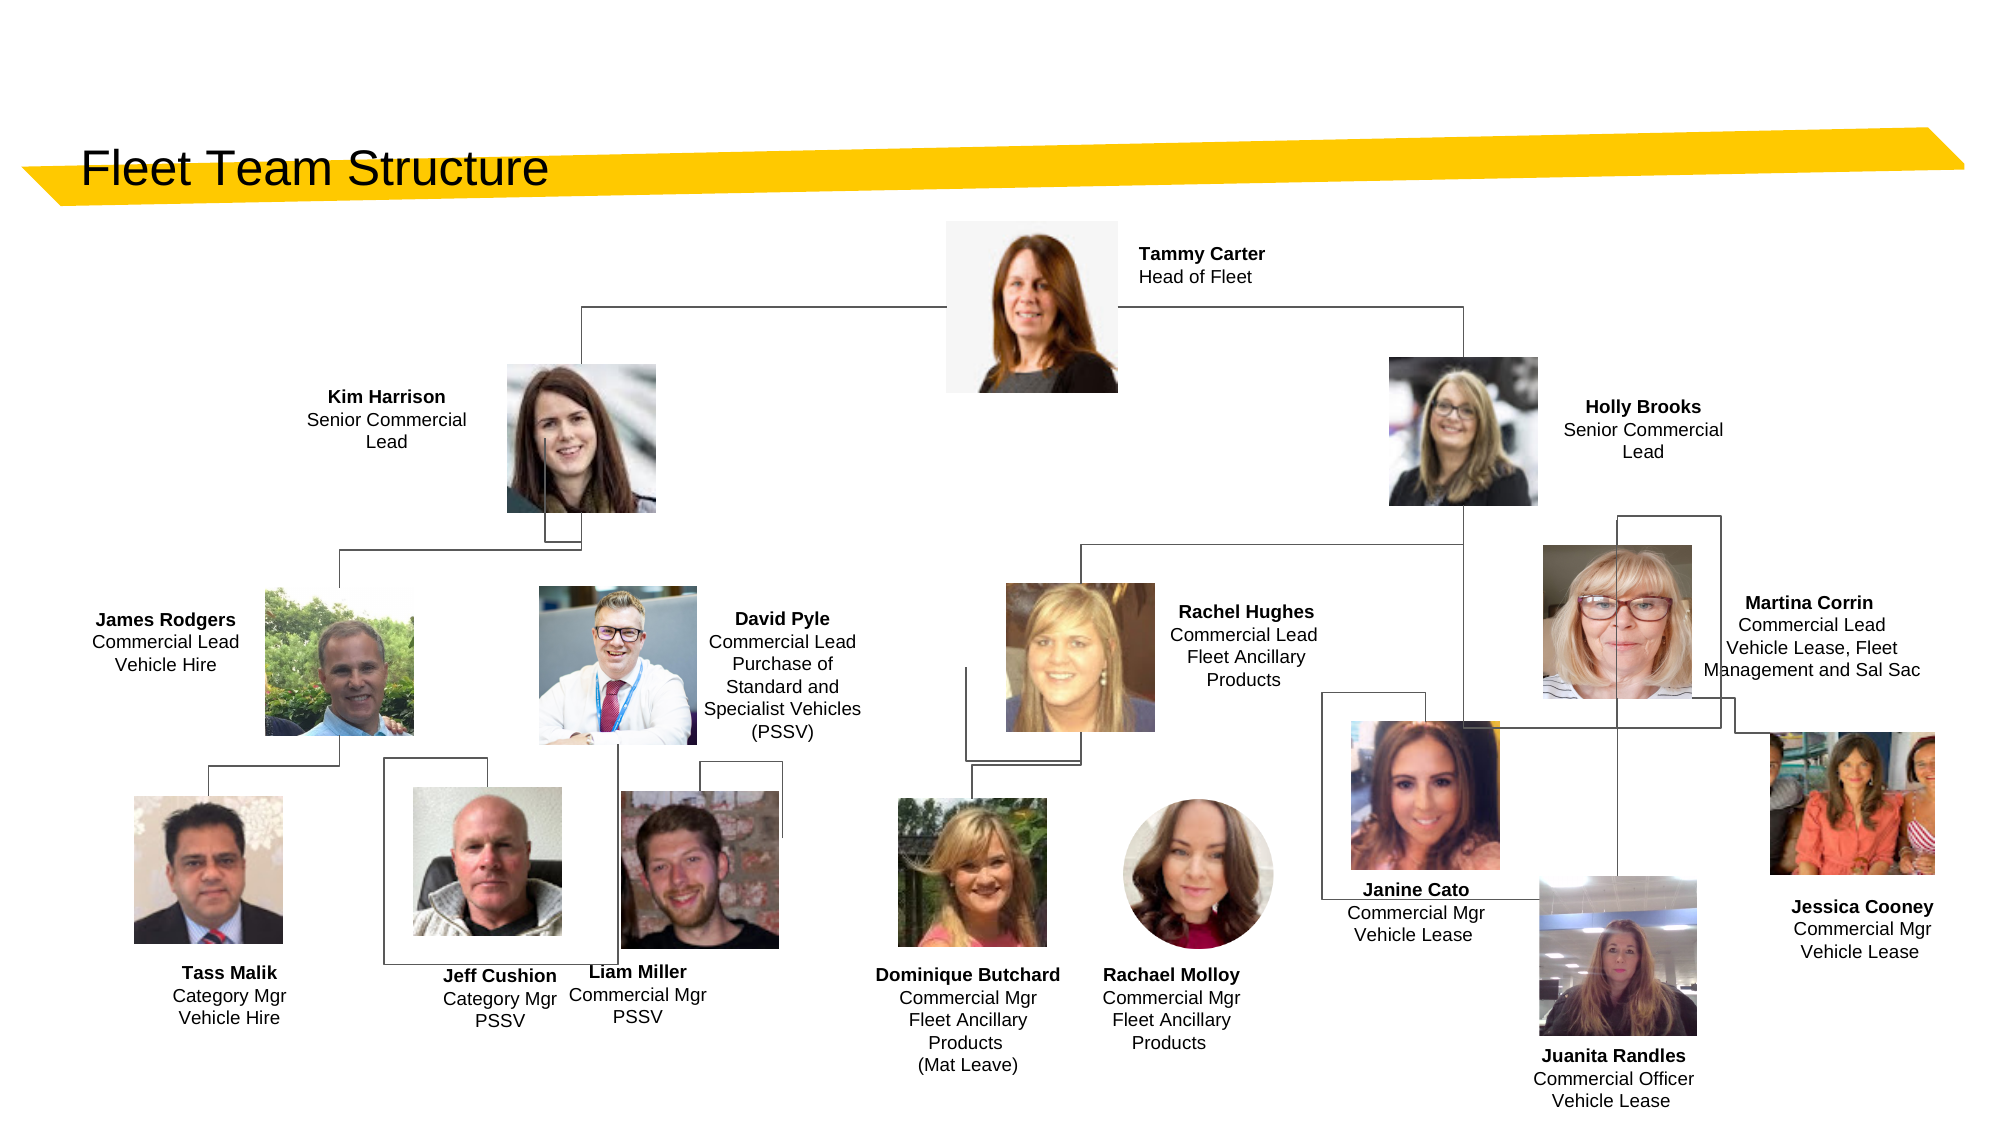

Fleet Team Structure
Kim Harrison
Senior Commercial Lead
Holly Brooks
Senior Commercial Lead
Martina Corrin
Commercial Lead
Vehicle Lease, Fleet Management and Sal Sac
Rachel Hughes
Commercial Lead
Fleet Ancillary Products
David Pyle
Commercial Lead
Purchase of Standard and Specialist Vehicles (PSSV)
James Rodgers
Commercial Lead
Vehicle Hire
Janine Cato
Commercial Mgr
Vehicle Lease
Jessica Cooney
Commercial Mgr
Vehicle Lease
Liam Miller
Commercial Mgr
PSSV
Tass Malik
Category Mgr
Vehicle Hire
Dominique Butchard
Commercial Mgr
Fleet Ancillary Products
(Mat Leave)
Rachael Molloy
Commercial Mgr
Fleet Ancillary Products
Jeff Cushion
Category Mgr
PSSV
Juanita Randles
Commercial Officer
Vehicle Lease
Tammy Carter
Head of Fleet